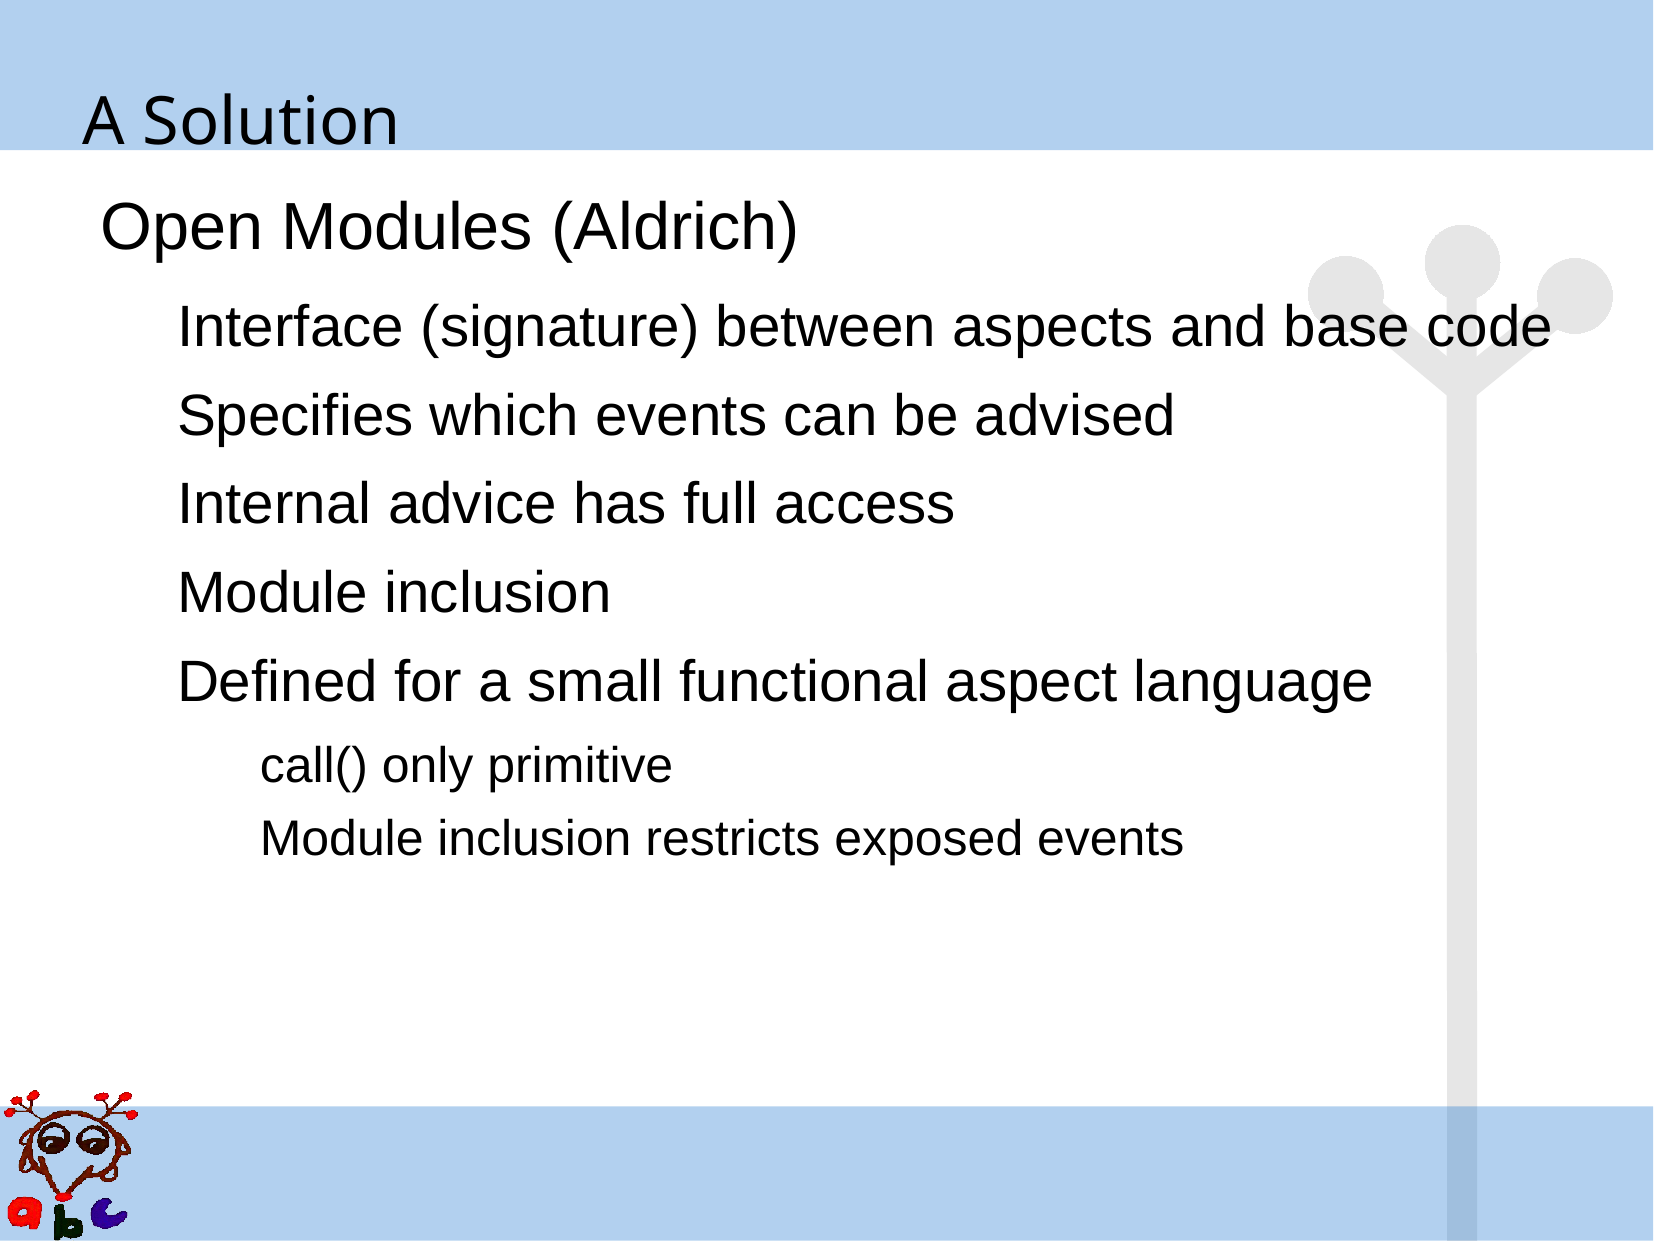

# A Solution
Open Modules (Aldrich)
Interface (signature) between aspects and base code
Specifies which events can be advised
Internal advice has full access
Module inclusion
Defined for a small functional aspect language
call() only primitive
Module inclusion restricts exposed events